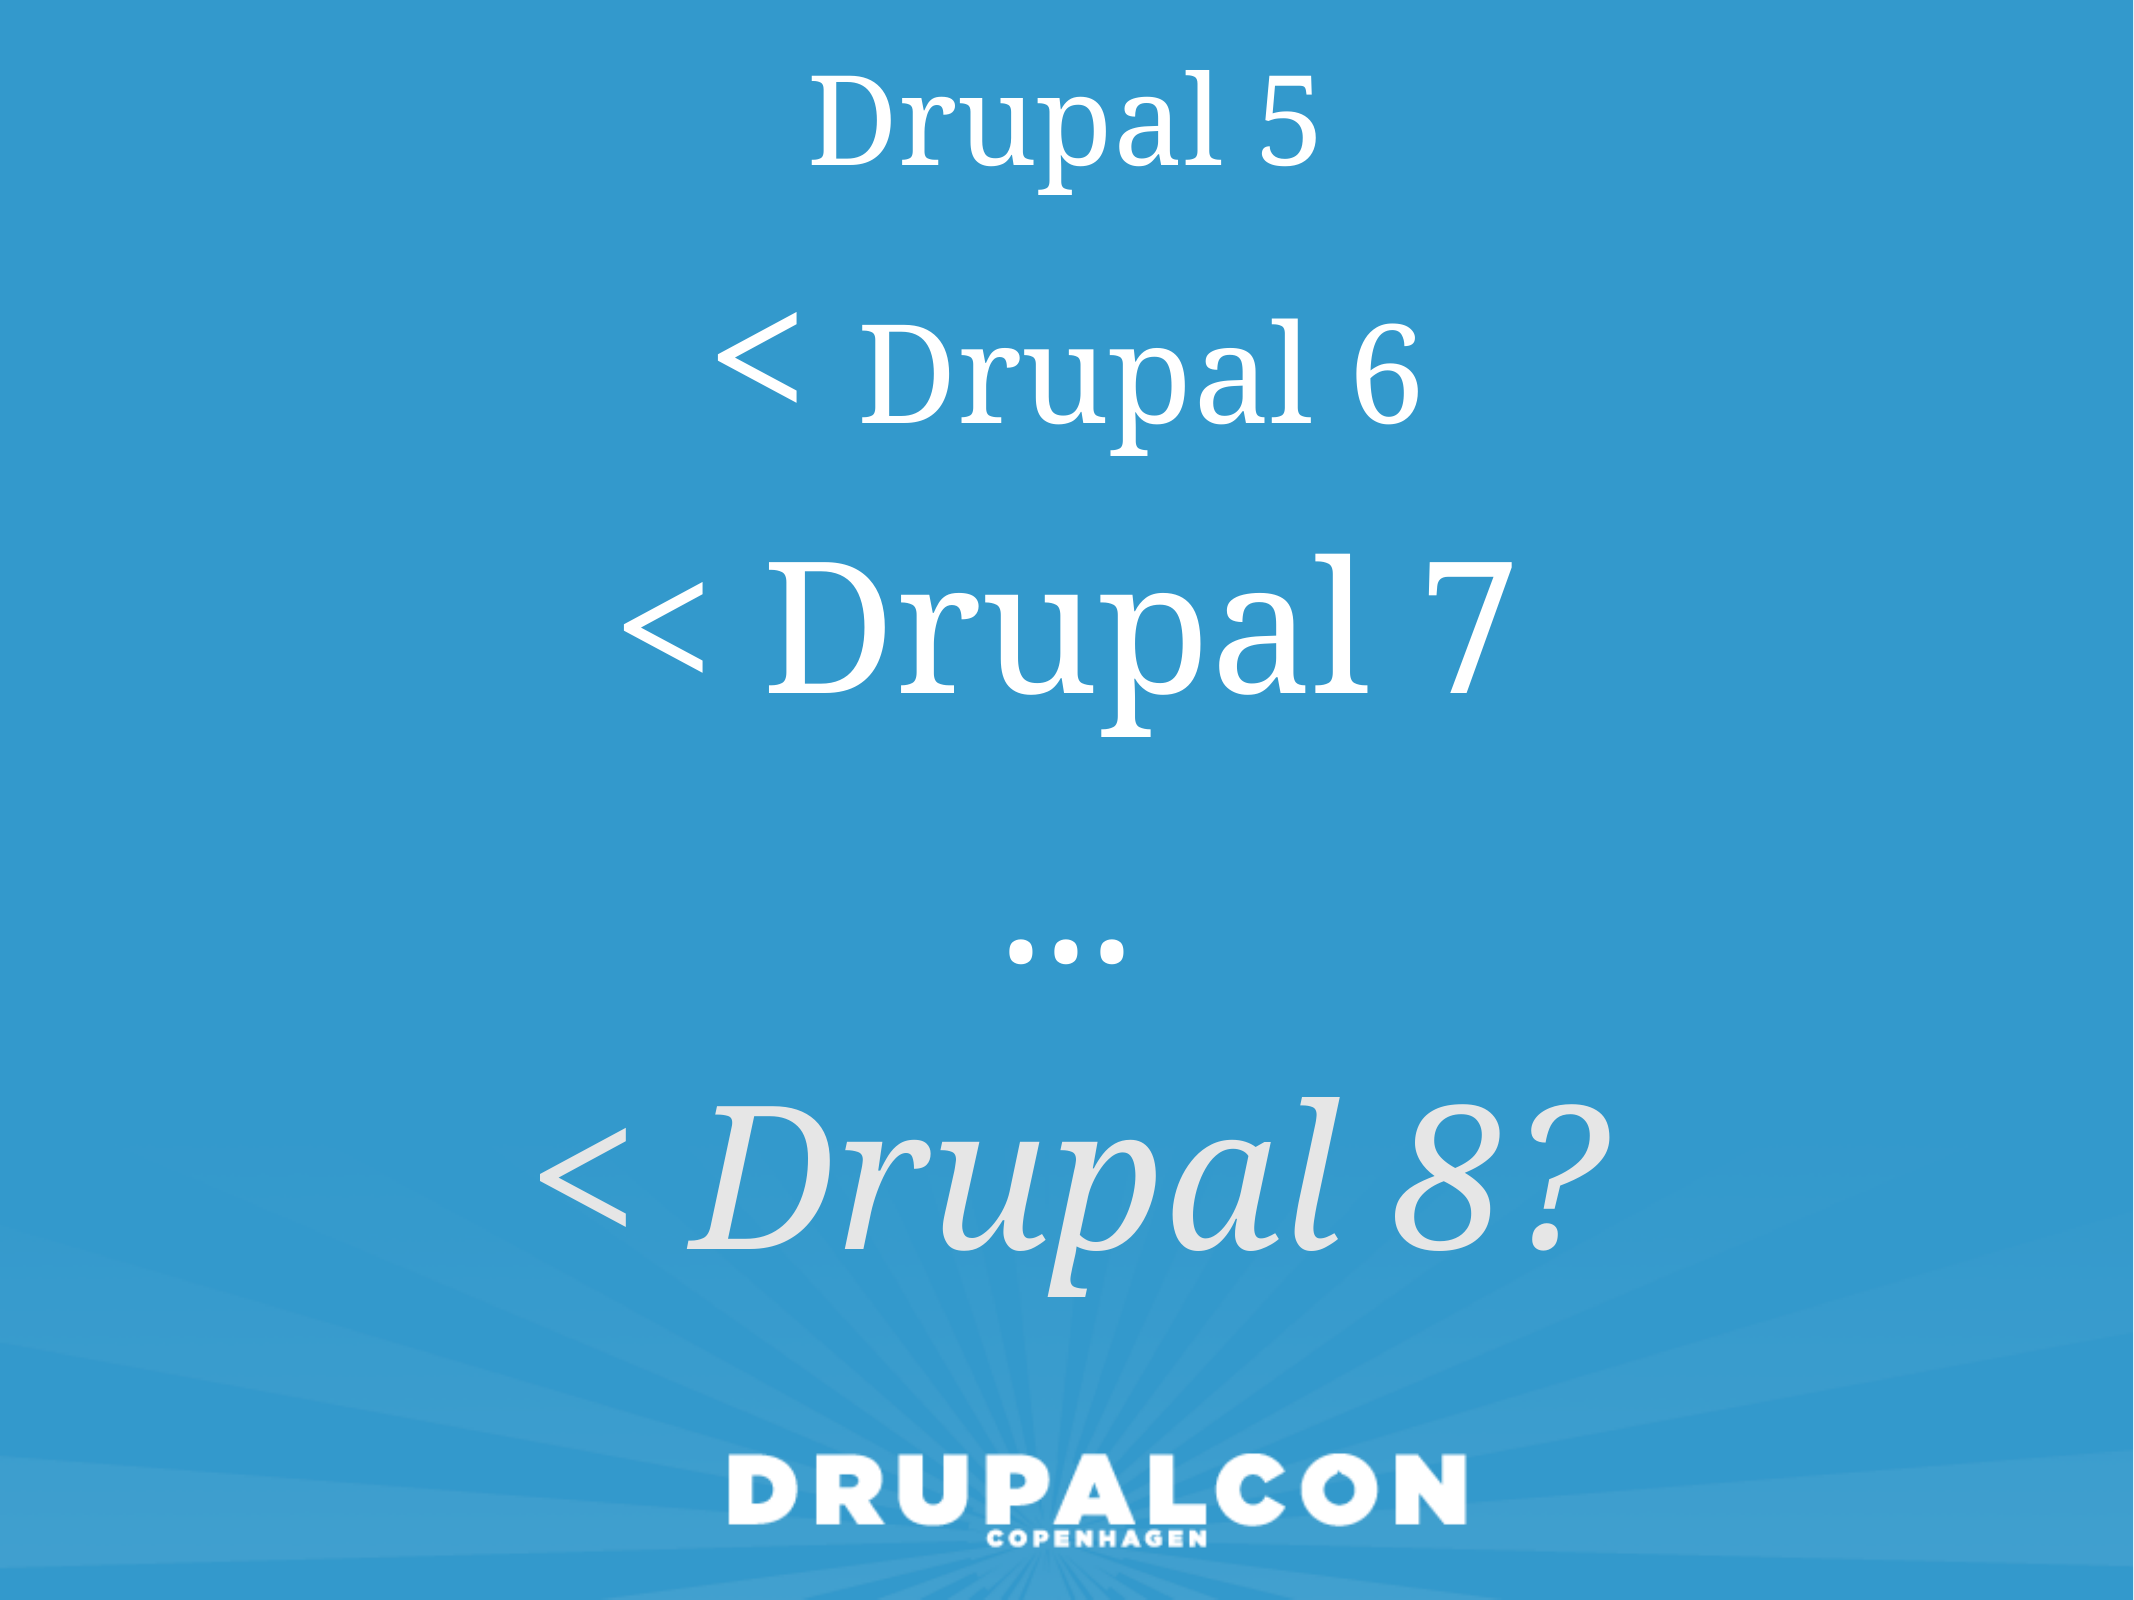

# Drupal 5
< Drupal 6
< Drupal 7
...
< Drupal 8?